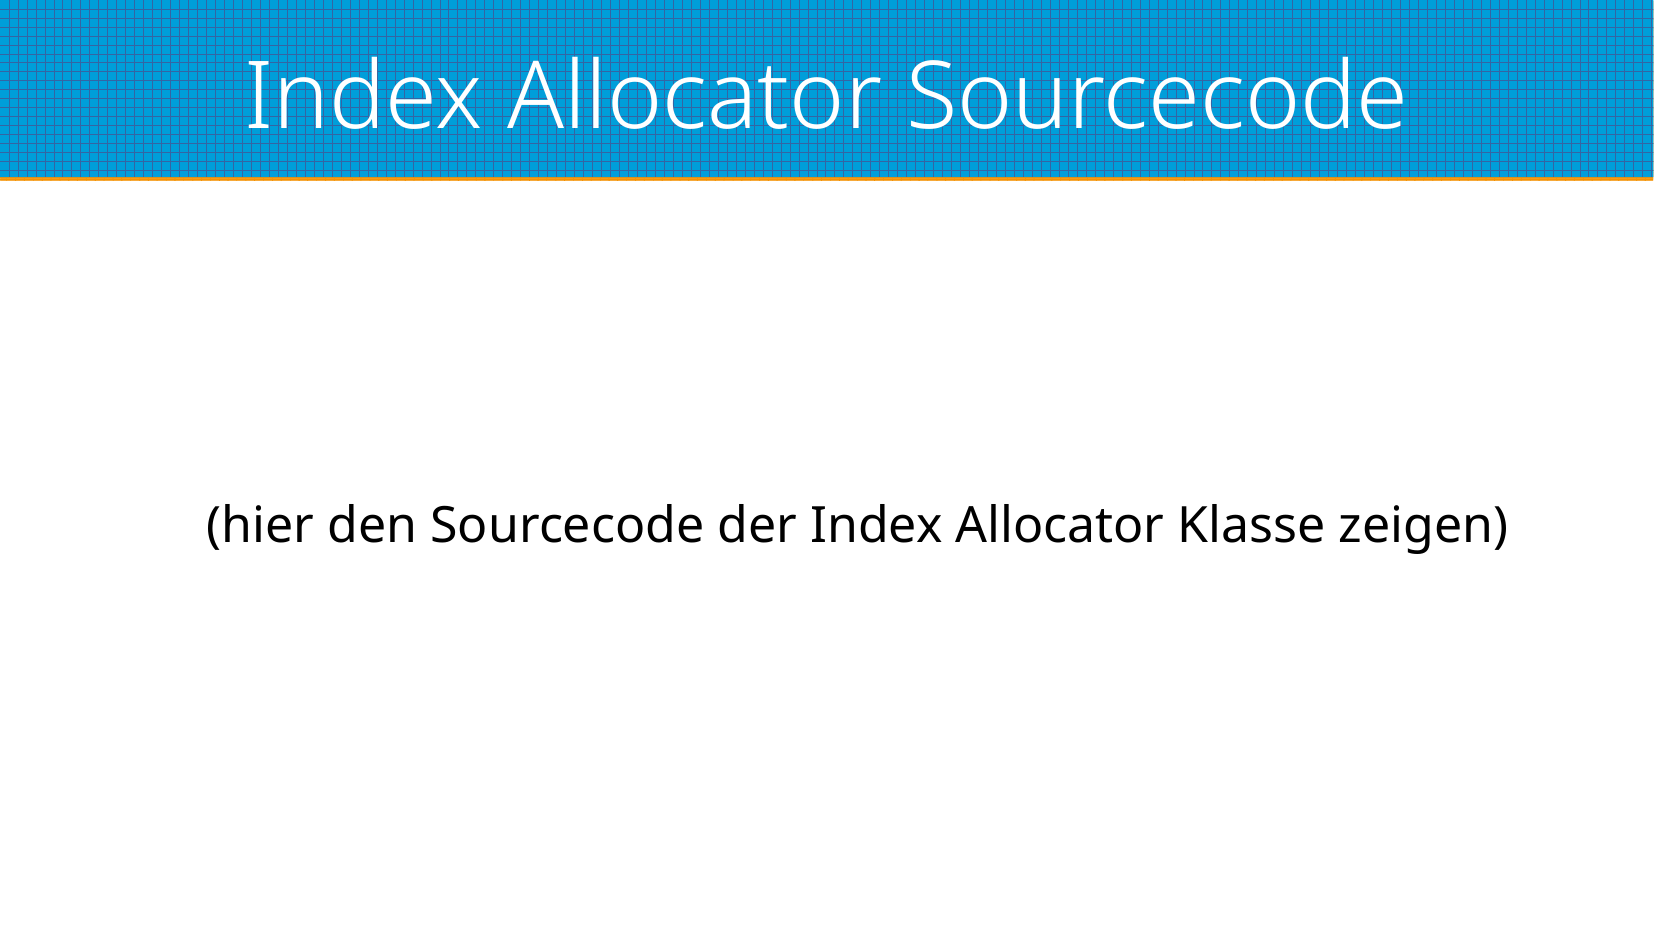

# Index Allocator Sourcecode
(hier den Sourcecode der Index Allocator Klasse zeigen)